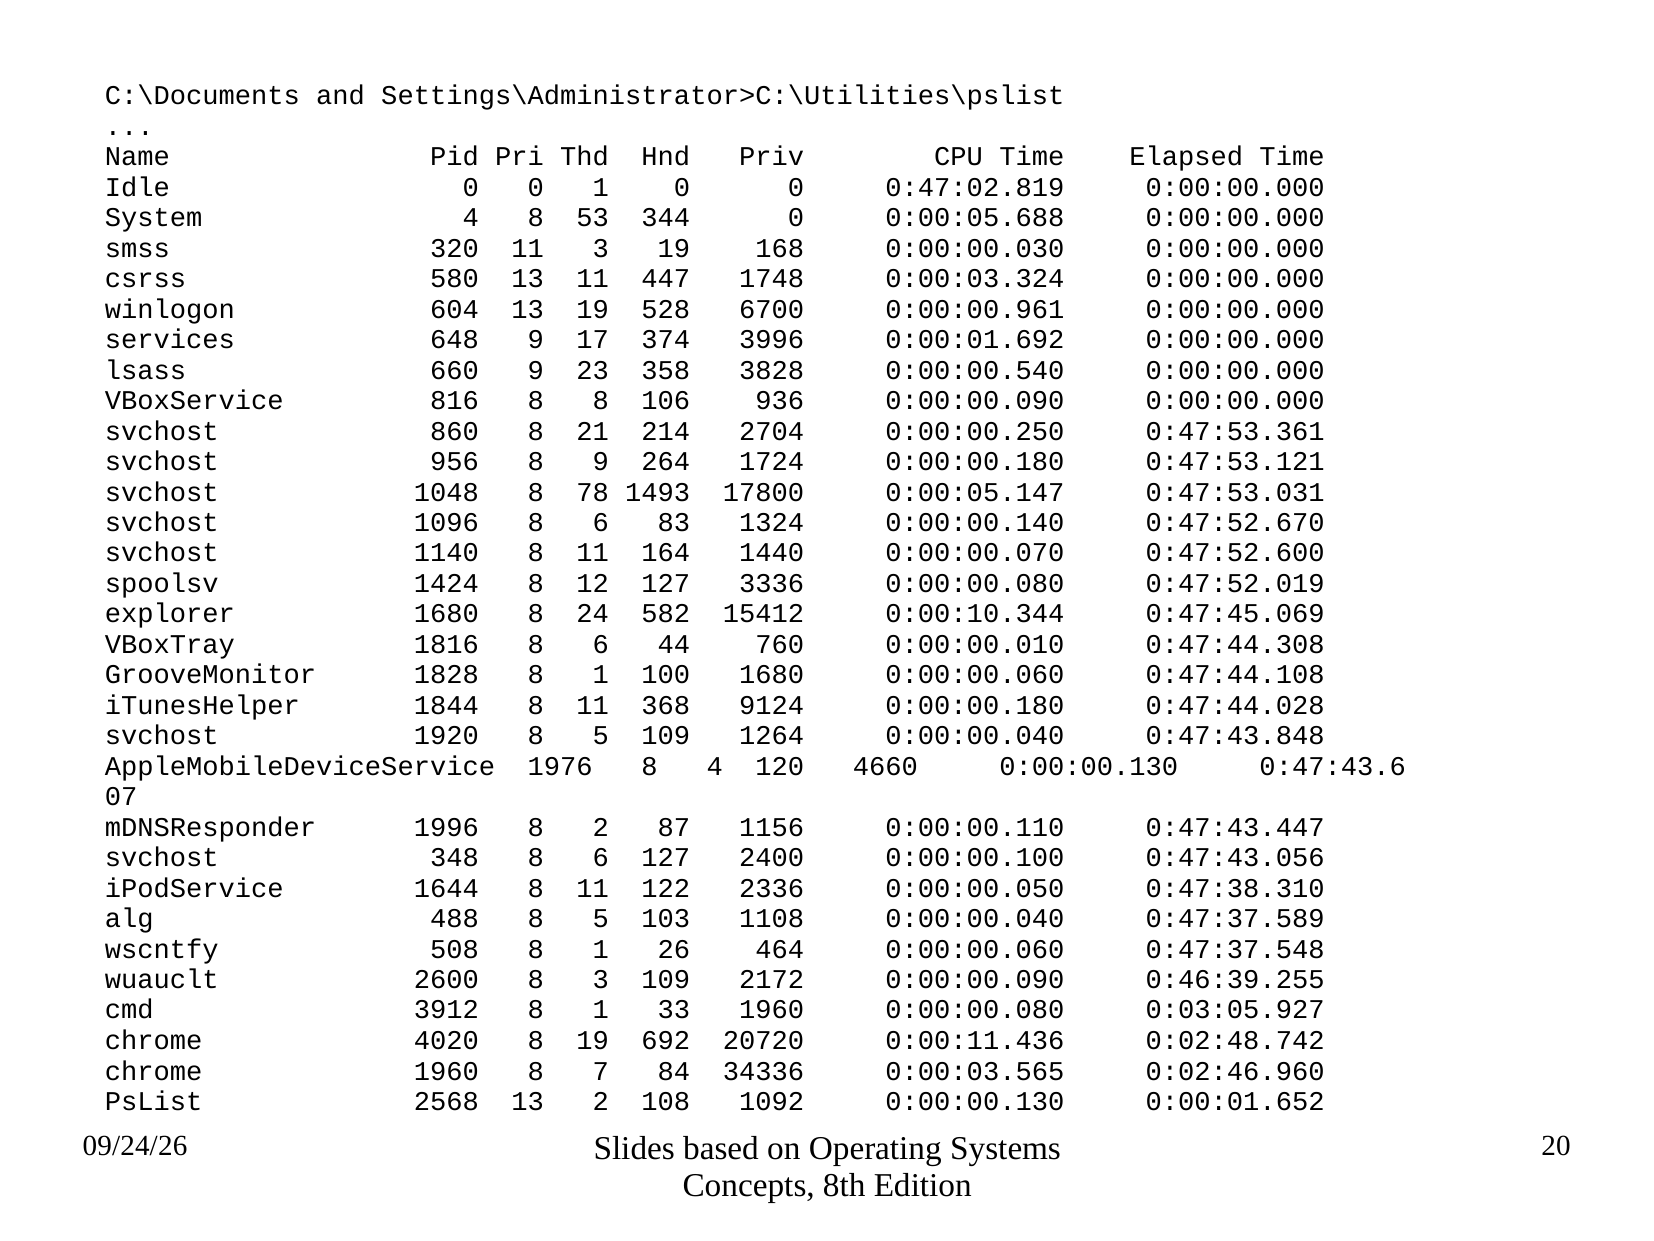

C:\Documents and Settings\Administrator>C:\Utilities\pslist
...
Name Pid Pri Thd Hnd Priv CPU Time Elapsed Time
Idle 0 0 1 0 0 0:47:02.819 0:00:00.000
System 4 8 53 344 0 0:00:05.688 0:00:00.000
smss 320 11 3 19 168 0:00:00.030 0:00:00.000
csrss 580 13 11 447 1748 0:00:03.324 0:00:00.000
winlogon 604 13 19 528 6700 0:00:00.961 0:00:00.000
services 648 9 17 374 3996 0:00:01.692 0:00:00.000
lsass 660 9 23 358 3828 0:00:00.540 0:00:00.000
VBoxService 816 8 8 106 936 0:00:00.090 0:00:00.000
svchost 860 8 21 214 2704 0:00:00.250 0:47:53.361
svchost 956 8 9 264 1724 0:00:00.180 0:47:53.121
svchost 1048 8 78 1493 17800 0:00:05.147 0:47:53.031
svchost 1096 8 6 83 1324 0:00:00.140 0:47:52.670
svchost 1140 8 11 164 1440 0:00:00.070 0:47:52.600
spoolsv 1424 8 12 127 3336 0:00:00.080 0:47:52.019
explorer 1680 8 24 582 15412 0:00:10.344 0:47:45.069
VBoxTray 1816 8 6 44 760 0:00:00.010 0:47:44.308
GrooveMonitor 1828 8 1 100 1680 0:00:00.060 0:47:44.108
iTunesHelper 1844 8 11 368 9124 0:00:00.180 0:47:44.028
svchost 1920 8 5 109 1264 0:00:00.040 0:47:43.848
AppleMobileDeviceService 1976 8 4 120 4660 0:00:00.130 0:47:43.6
07
mDNSResponder 1996 8 2 87 1156 0:00:00.110 0:47:43.447
svchost 348 8 6 127 2400 0:00:00.100 0:47:43.056
iPodService 1644 8 11 122 2336 0:00:00.050 0:47:38.310
alg 488 8 5 103 1108 0:00:00.040 0:47:37.589
wscntfy 508 8 1 26 464 0:00:00.060 0:47:37.548
wuauclt 2600 8 3 109 2172 0:00:00.090 0:46:39.255
cmd 3912 8 1 33 1960 0:00:00.080 0:03:05.927
chrome 4020 8 19 692 20720 0:00:11.436 0:02:48.742
chrome 1960 8 7 84 34336 0:00:03.565 0:02:46.960
PsList 2568 13 2 108 1092 0:00:00.130 0:00:01.652
20